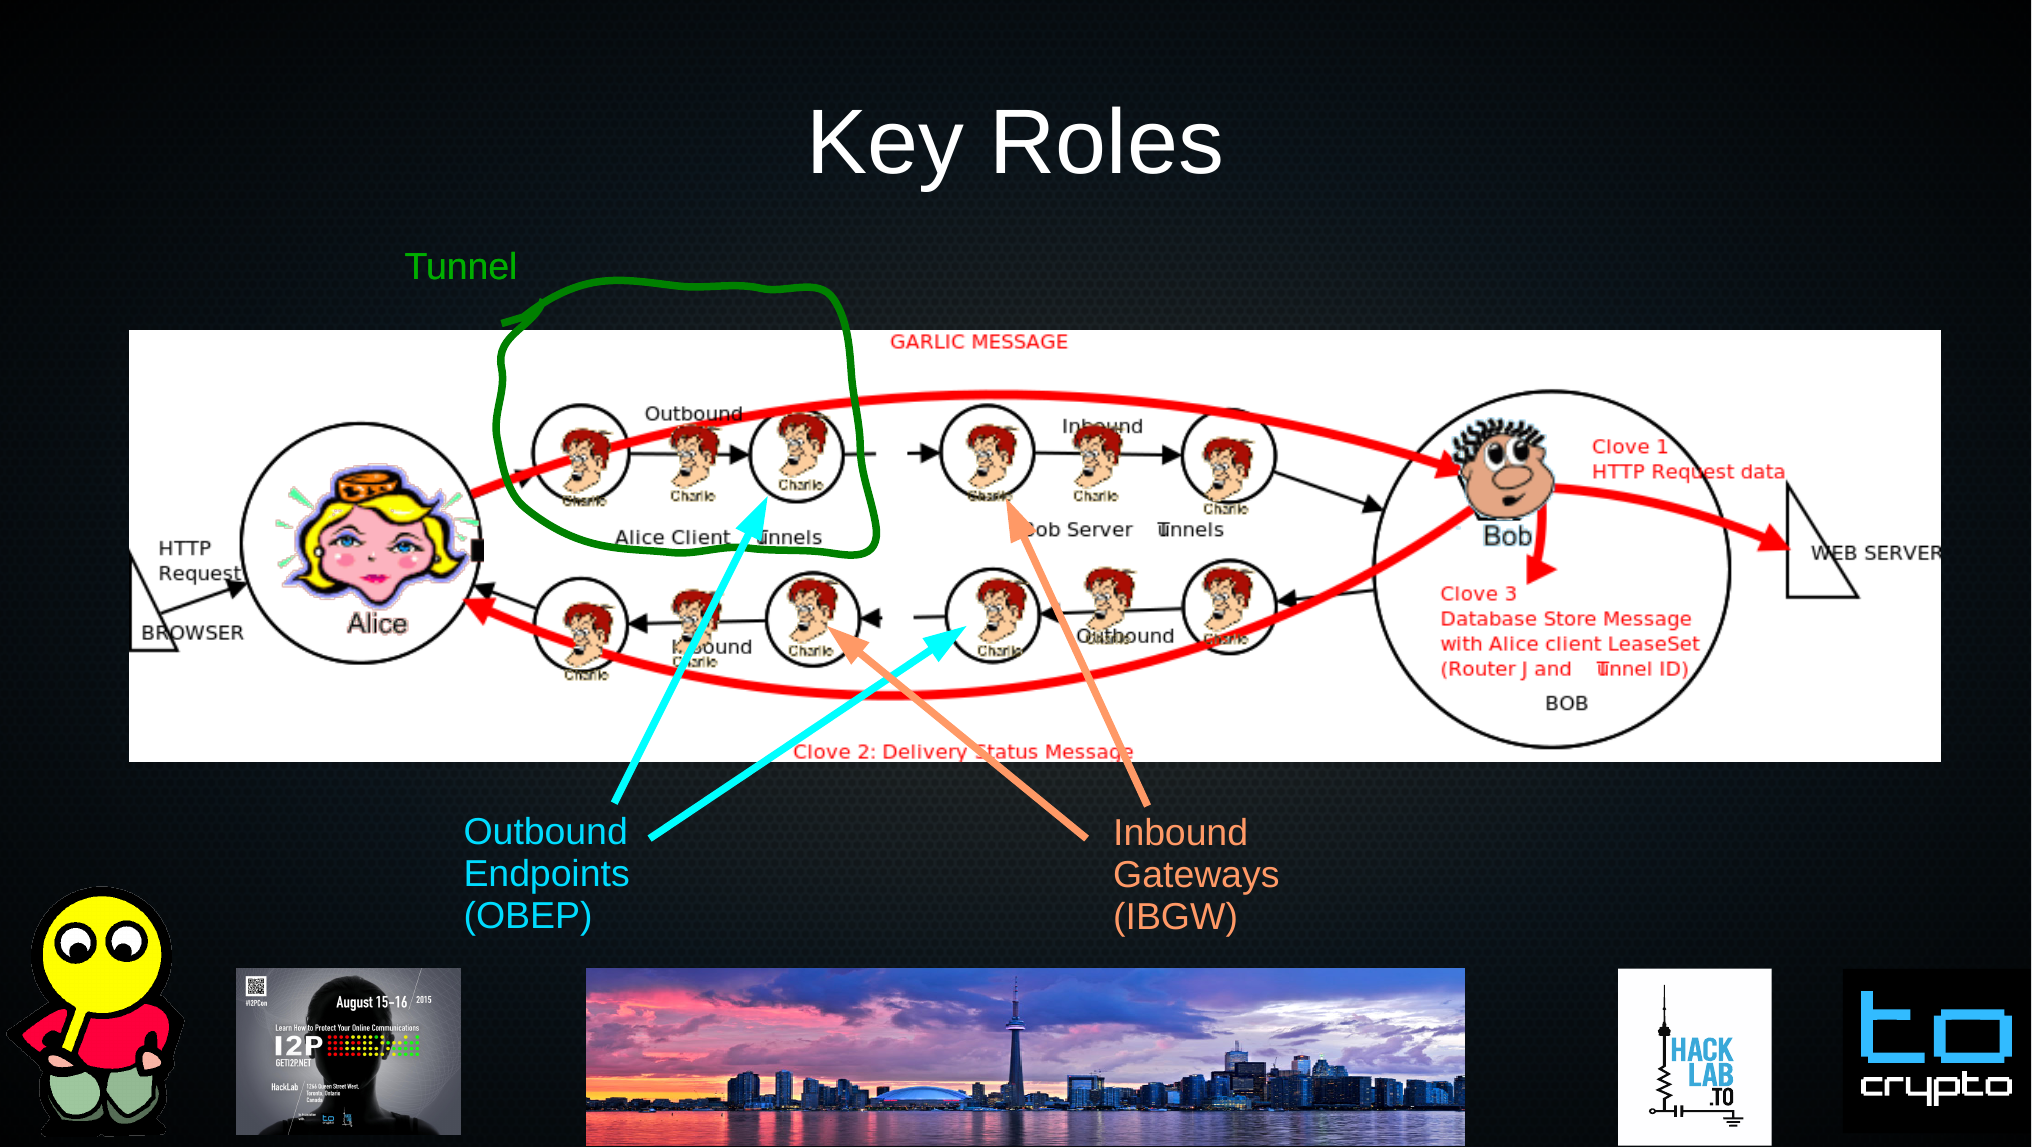

# Key Roles
Tunnel
Tunnel
Outbound Endpoints (OBEP)
Inbound Gateways (IBGW)
10